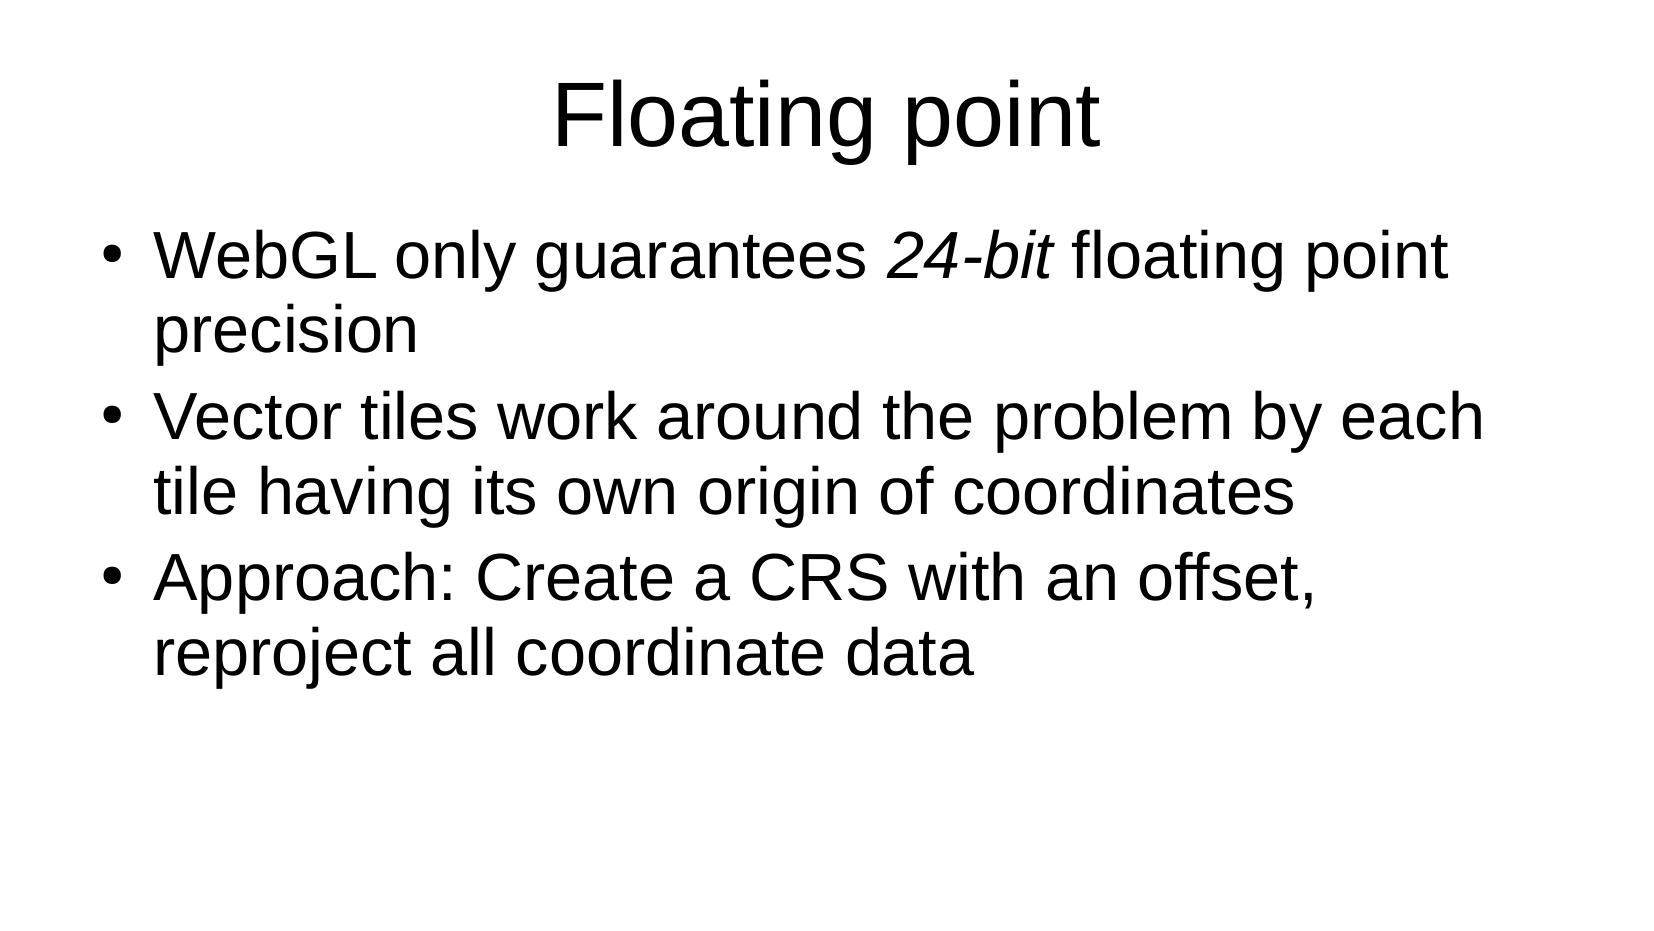

# Floating point
WebGL only guarantees 24-bit floating point precision
Vector tiles work around the problem by each tile having its own origin of coordinates
Approach: Create a CRS with an offset, reproject all coordinate data